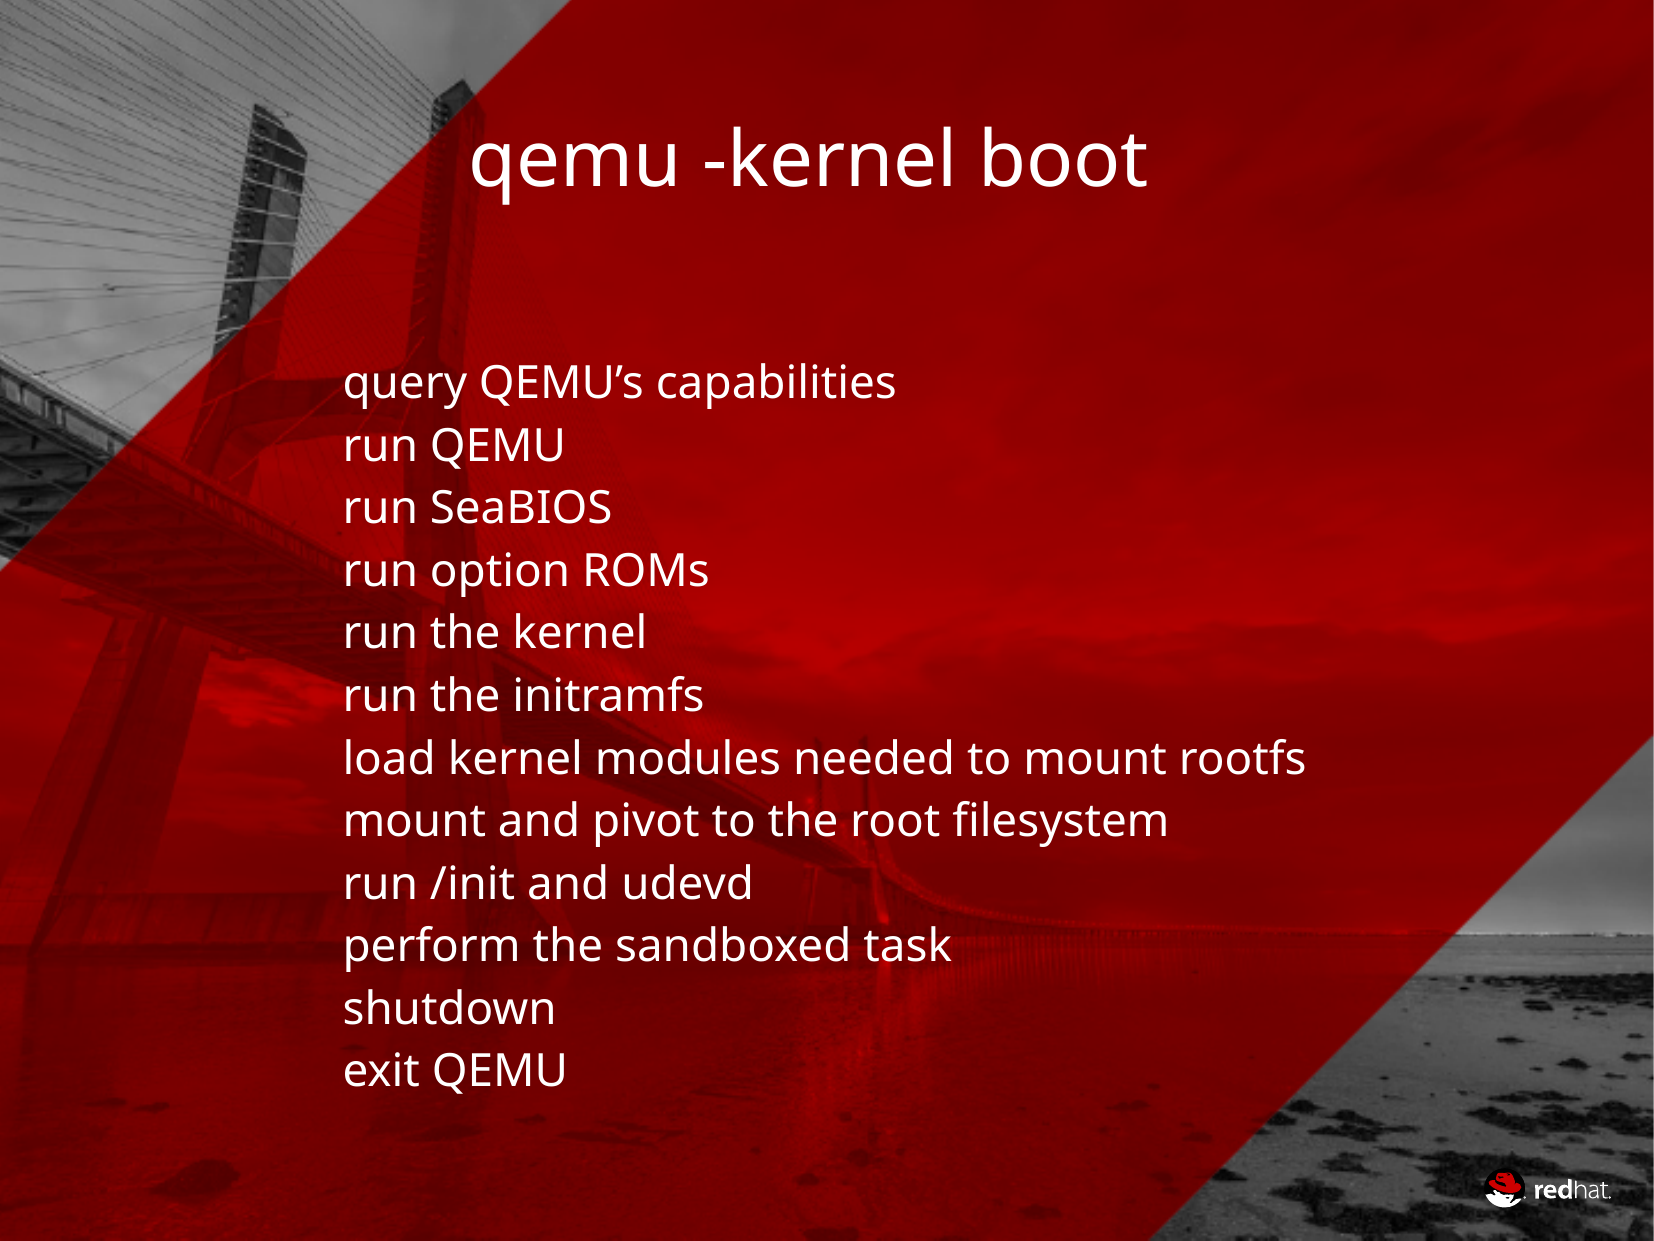

# qemu -kernel boot
query QEMU’s capabilities
run QEMU
run SeaBIOS
run option ROMs
run the kernel
run the initramfs
load kernel modules needed to mount rootfs
mount and pivot to the root filesystem
run /init and udevd
perform the sandboxed task
shutdown
exit QEMU